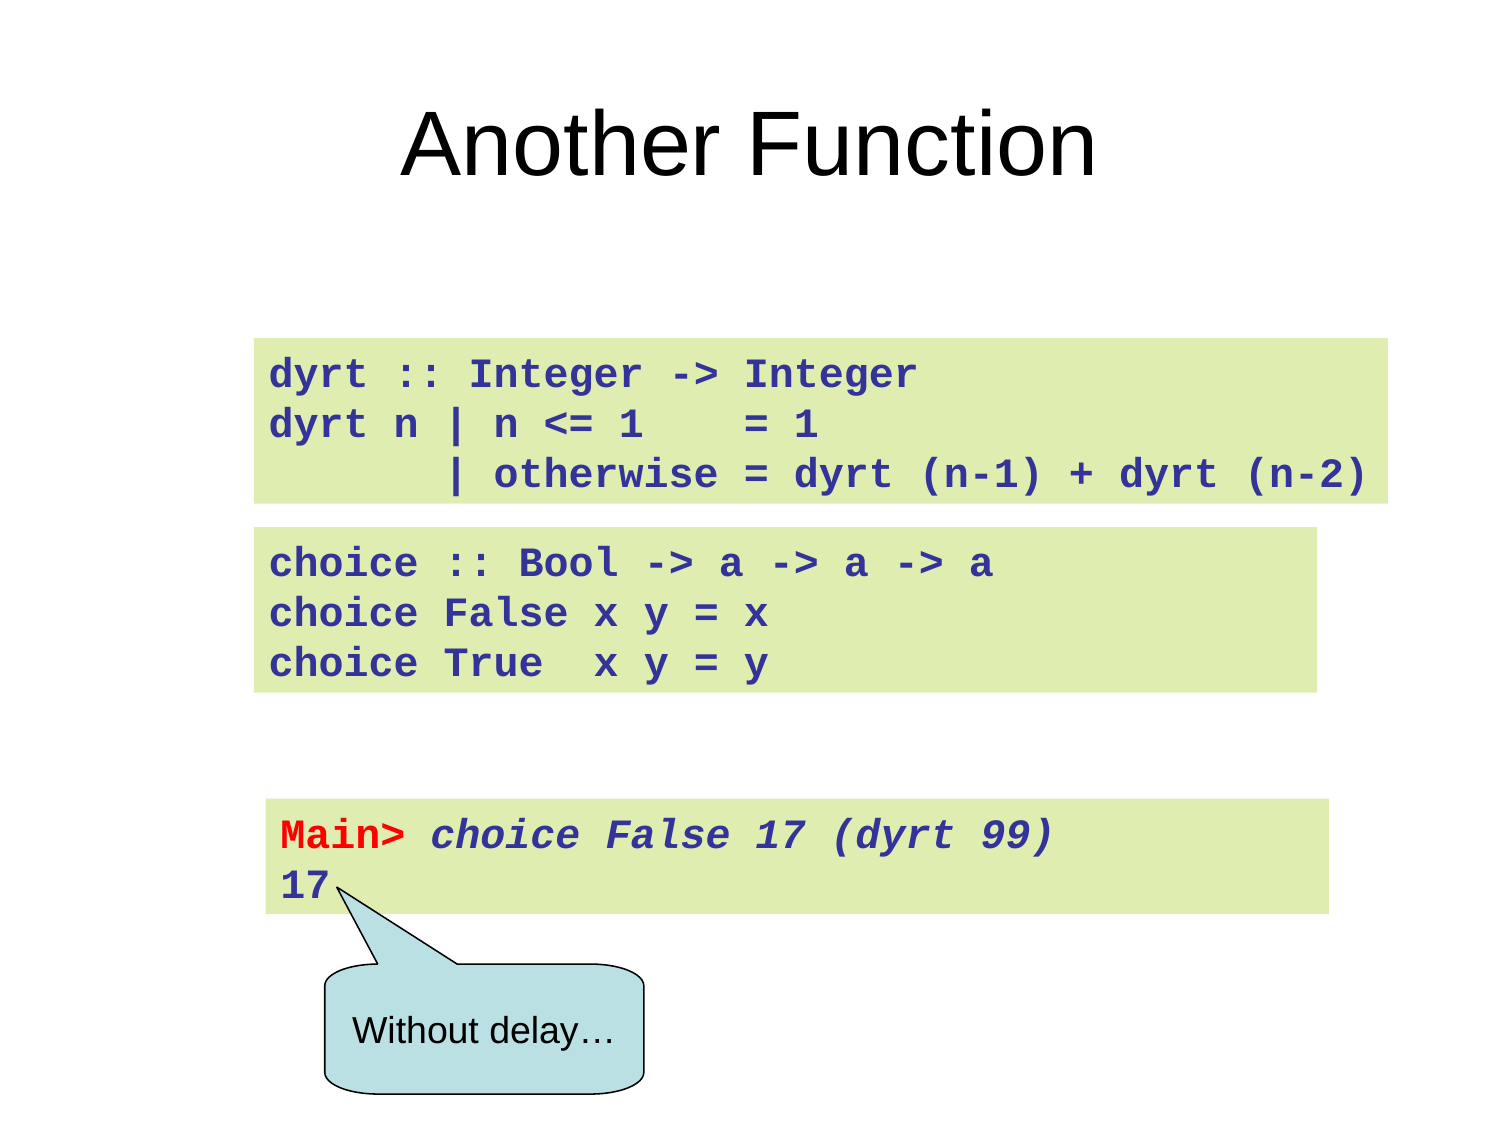

# Another Function
dyrt :: Integer -> Integer
dyrt n | n <= 1 = 1
 | otherwise = dyrt (n-1) + dyrt (n-2)
choice :: Bool -> a -> a -> a
choice False x y = x
choice True x y = y
Main> choice False 17 (dyrt 99)
17
Without delay…